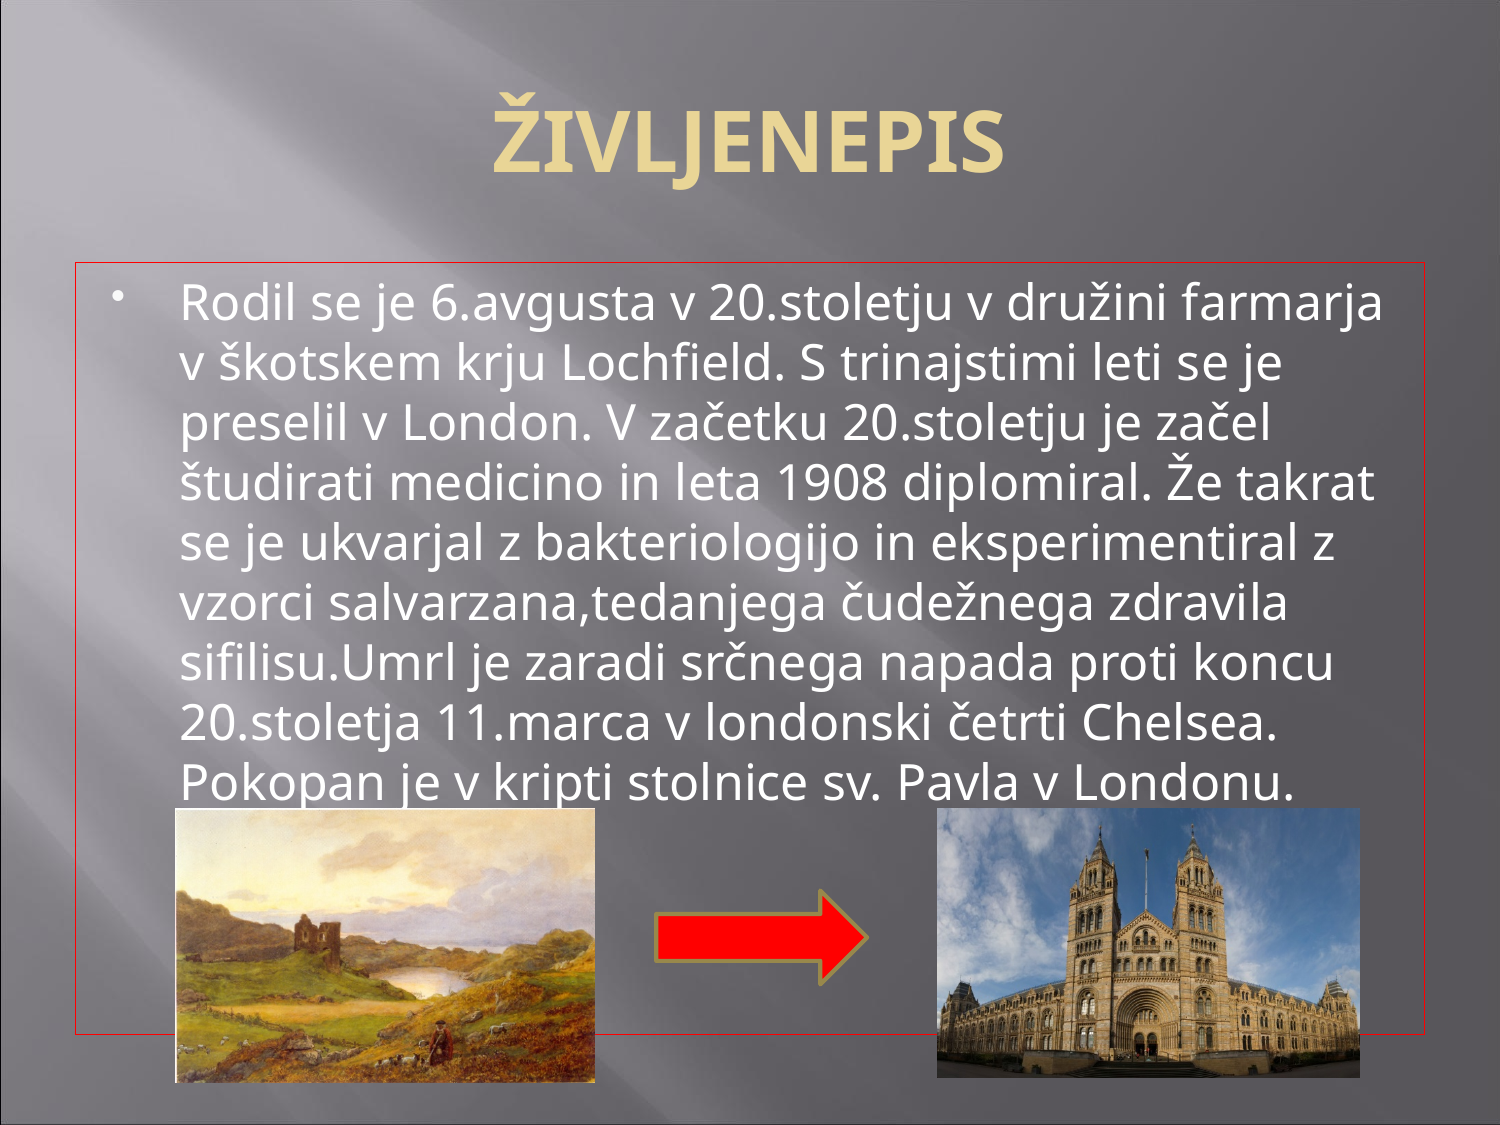

# ŽIVLJENEPIS
Rodil se je 6.avgusta v 20.stoletju v družini farmarja v škotskem krju Lochfield. S trinajstimi leti se je preselil v London. V začetku 20.stoletju je začel študirati medicino in leta 1908 diplomiral. Že takrat se je ukvarjal z bakteriologijo in eksperimentiral z vzorci salvarzana,tedanjega čudežnega zdravila sifilisu.Umrl je zaradi srčnega napada proti koncu 20.stoletja 11.marca v londonski četrti Chelsea. Pokopan je v kripti stolnice sv. Pavla v Londonu.